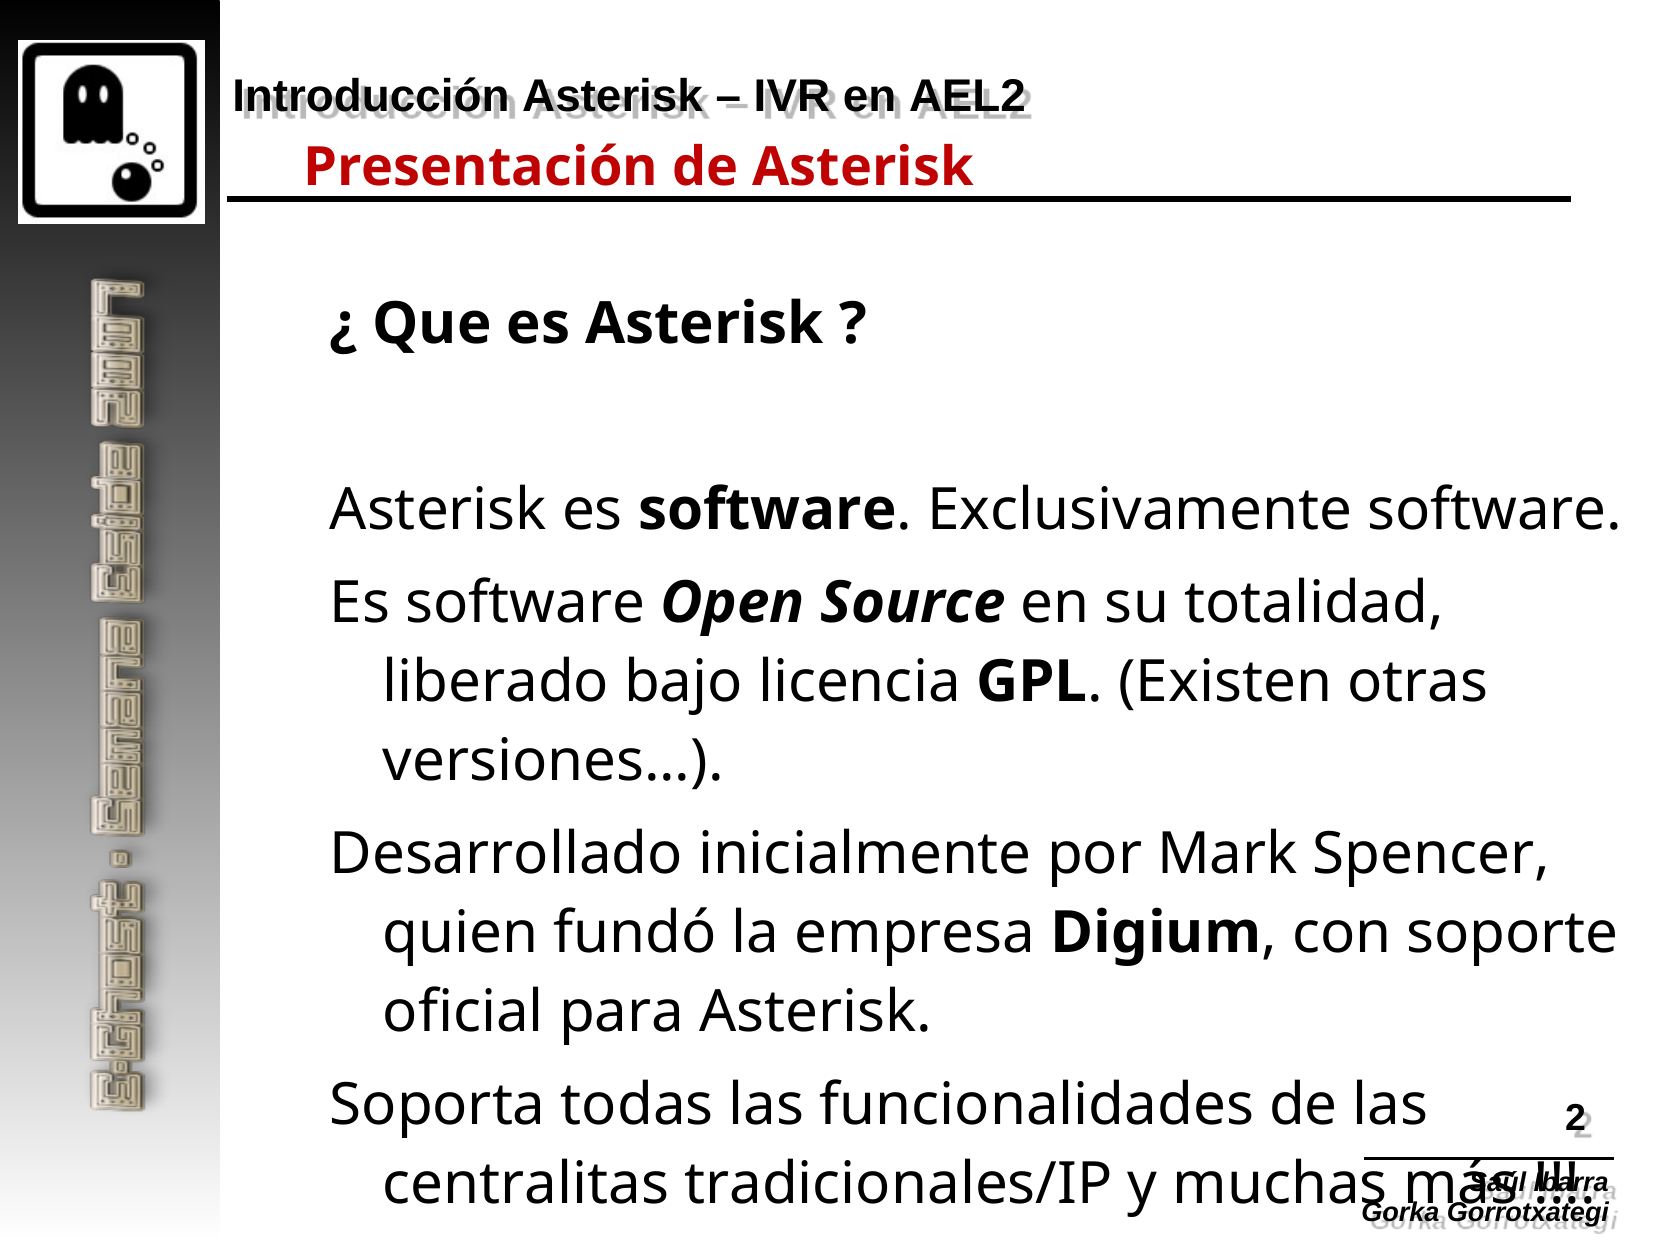

Presentación de Asterisk
# ¿ Que es Asterisk ?
Asterisk es software. Exclusivamente software.
Es software Open Source en su totalidad, liberado bajo licencia GPL. (Existen otras versiones...).
Desarrollado inicialmente por Mark Spencer, quien fundó la empresa Digium, con soporte oficial para Asterisk.
Soporta todas las funcionalidades de las centralitas tradicionales/IP y muchas más !!!.